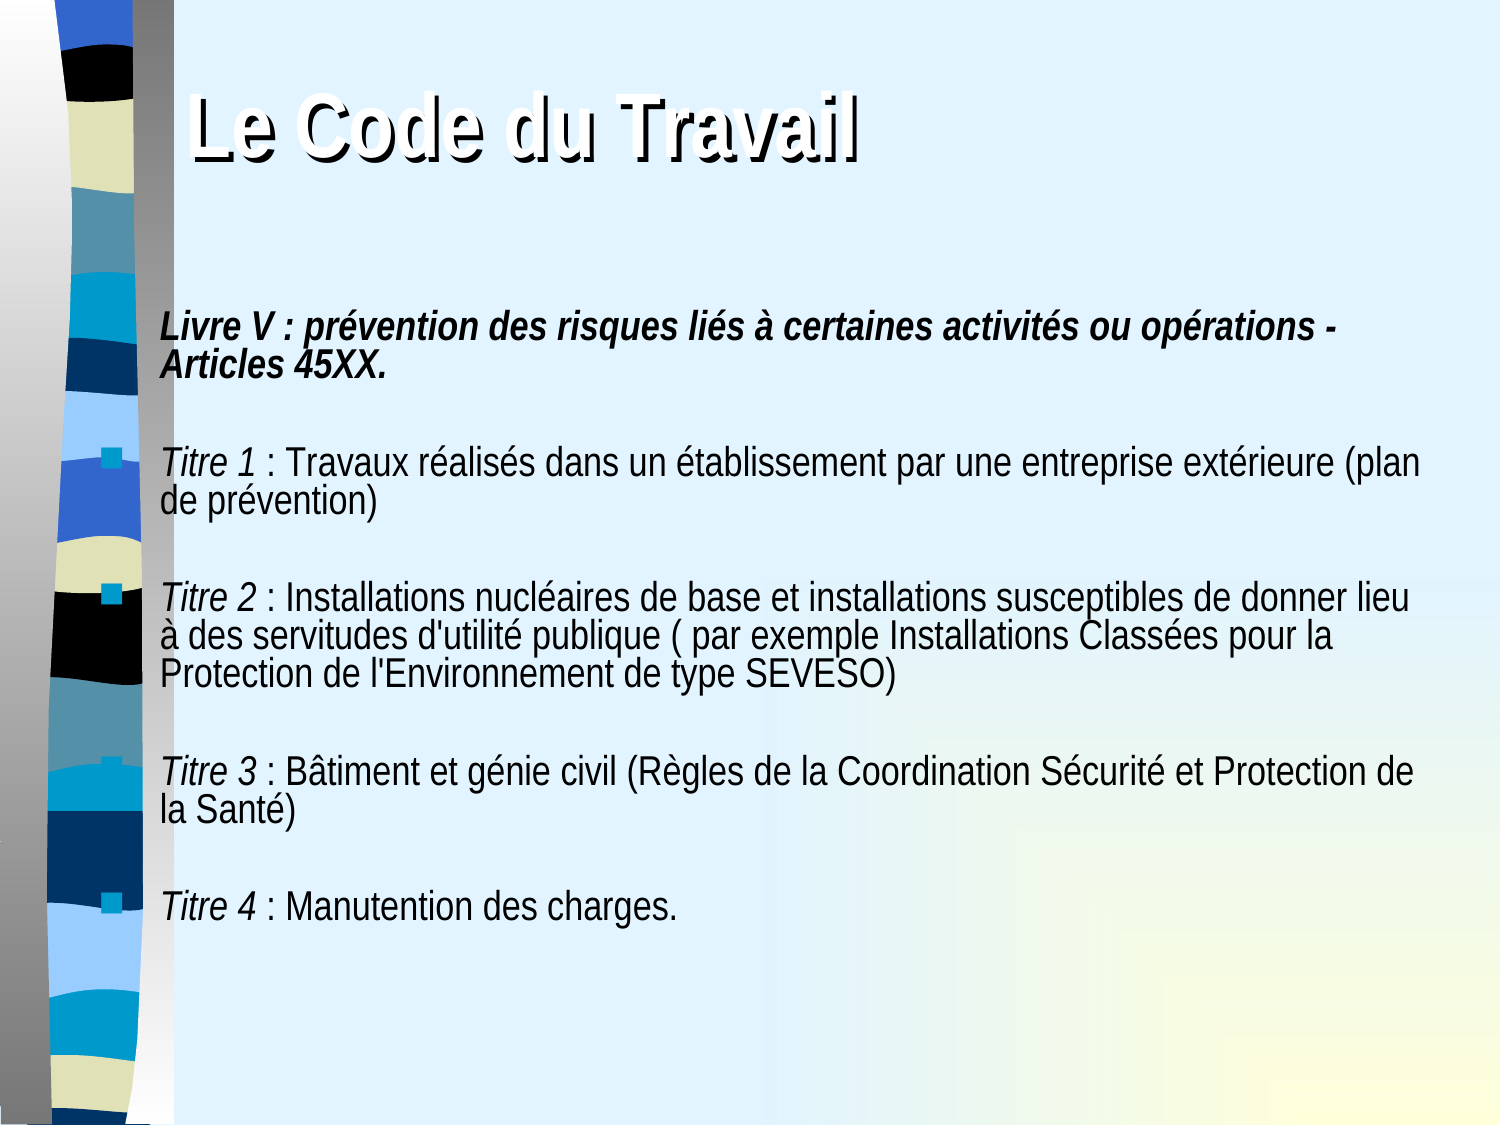

# Le Code du Travail
Livre V : prévention des risques liés à certaines activités ou opérations - Articles 45XX.
Titre 1 : Travaux réalisés dans un établissement par une entreprise extérieure (plan de prévention)
Titre 2 : Installations nucléaires de base et installations susceptibles de donner lieu à des servitudes d'utilité publique ( par exemple Installations Classées pour la Protection de l'Environnement de type SEVESO)
Titre 3 : Bâtiment et génie civil (Règles de la Coordination Sécurité et Protection de la Santé)
Titre 4 : Manutention des charges.